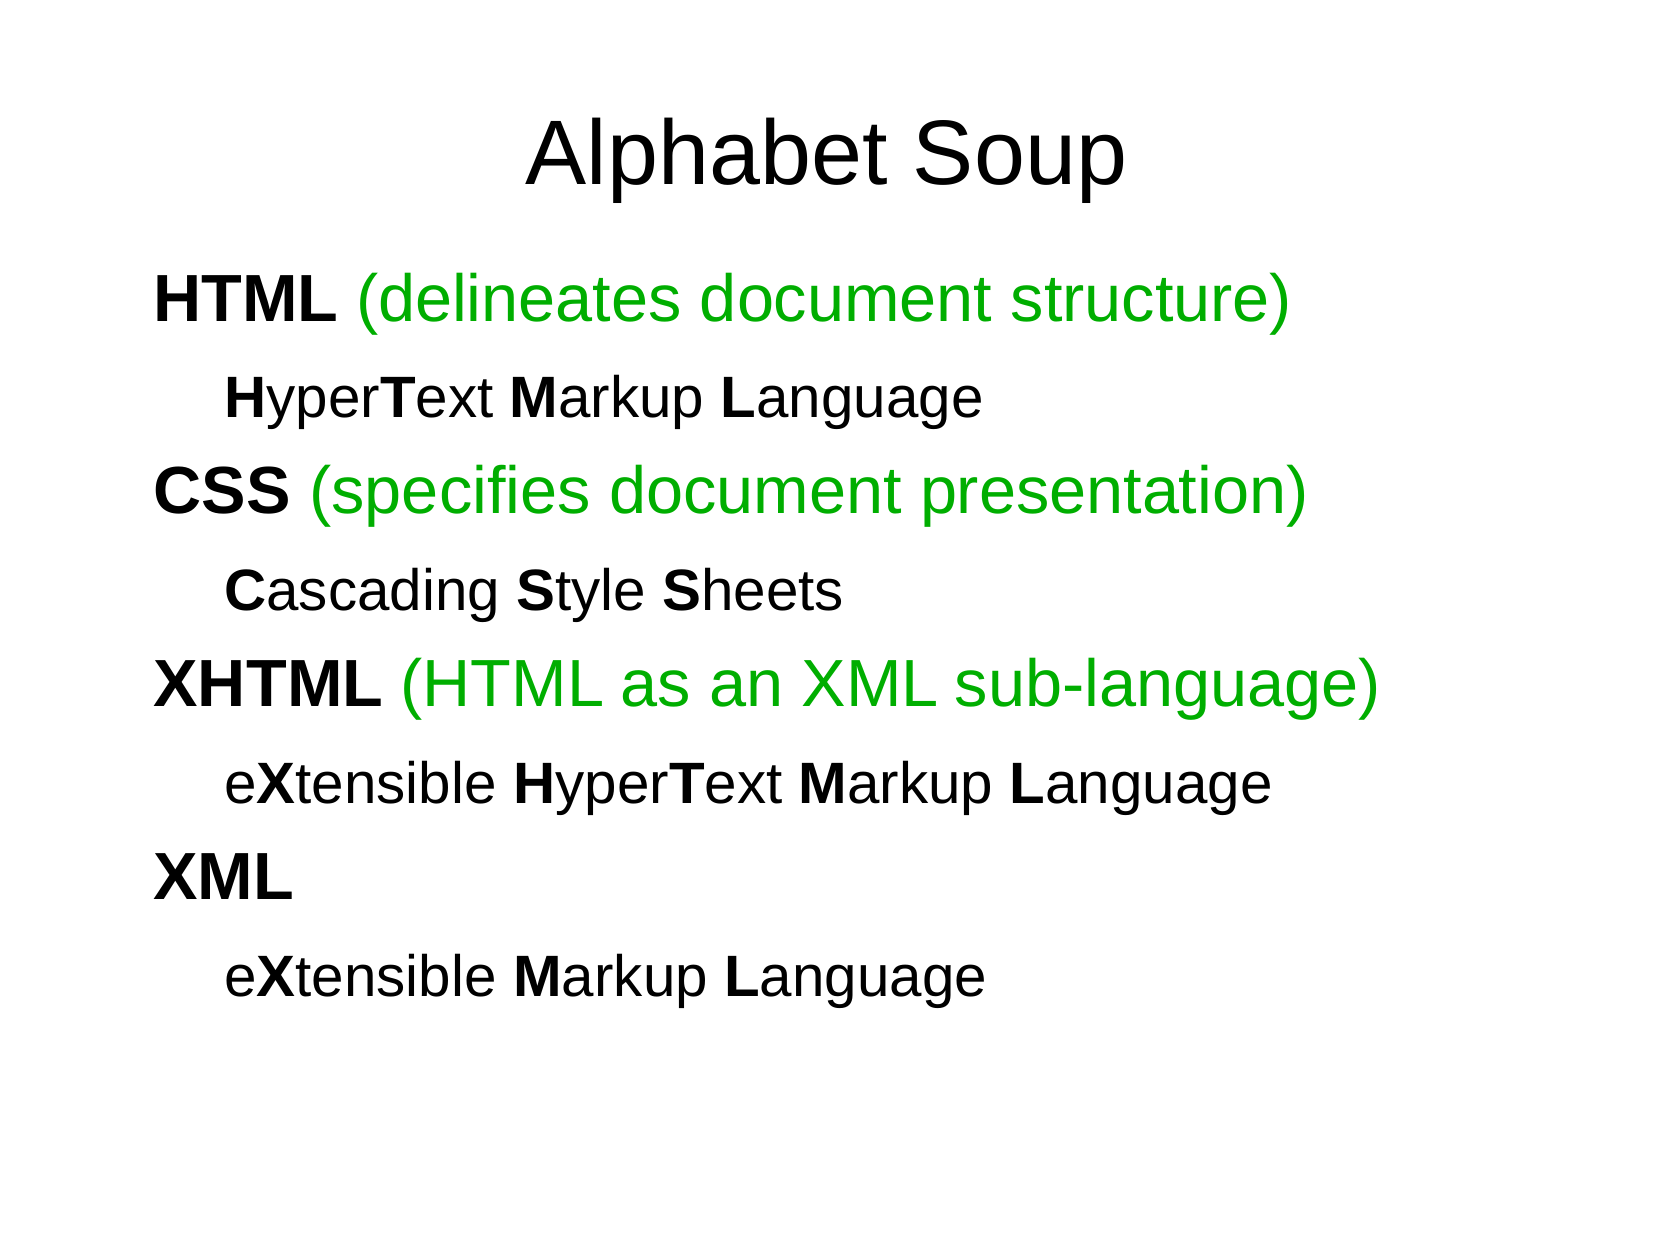

# Alphabet Soup
HTML (delineates document structure)
HyperText Markup Language
CSS (specifies document presentation)
Cascading Style Sheets
XHTML (HTML as an XML sub-language)
eXtensible HyperText Markup Language
XML
eXtensible Markup Language